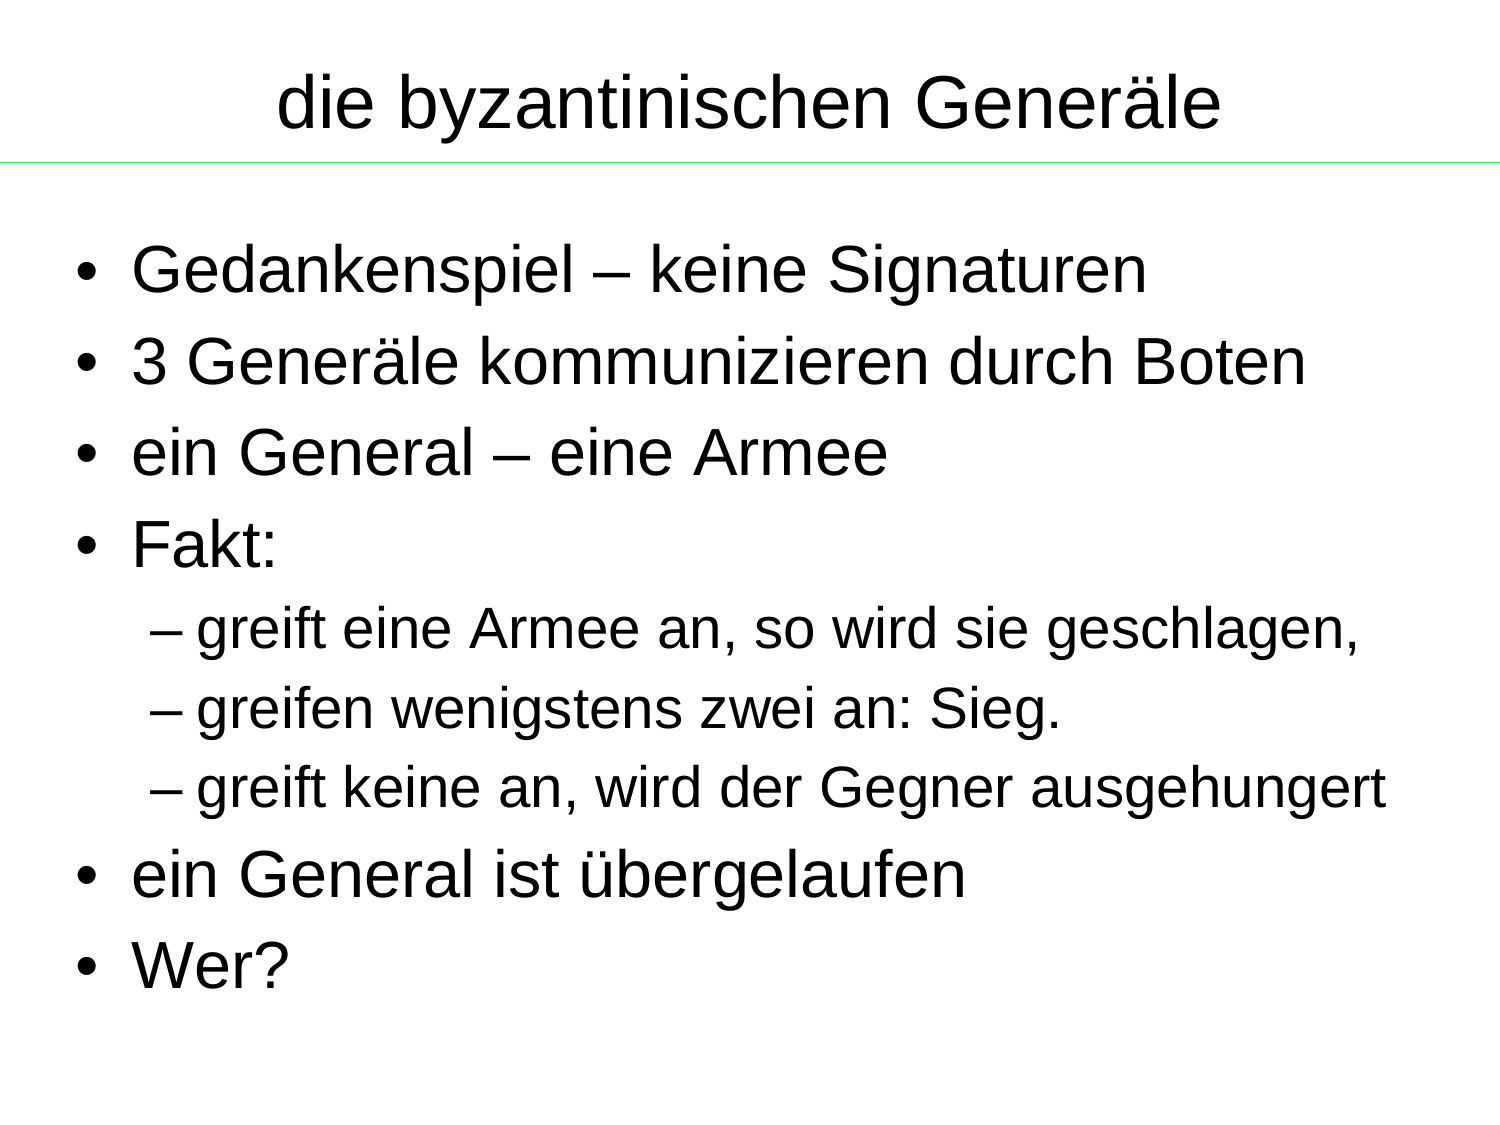

# die byzantinischen Generäle
Gedankenspiel – keine Signaturen
3 Generäle kommunizieren durch Boten
ein General – eine Armee
Fakt:
greift eine Armee an, so wird sie geschlagen,
greifen wenigstens zwei an: Sieg.
greift keine an, wird der Gegner ausgehungert
ein General ist übergelaufen
Wer?